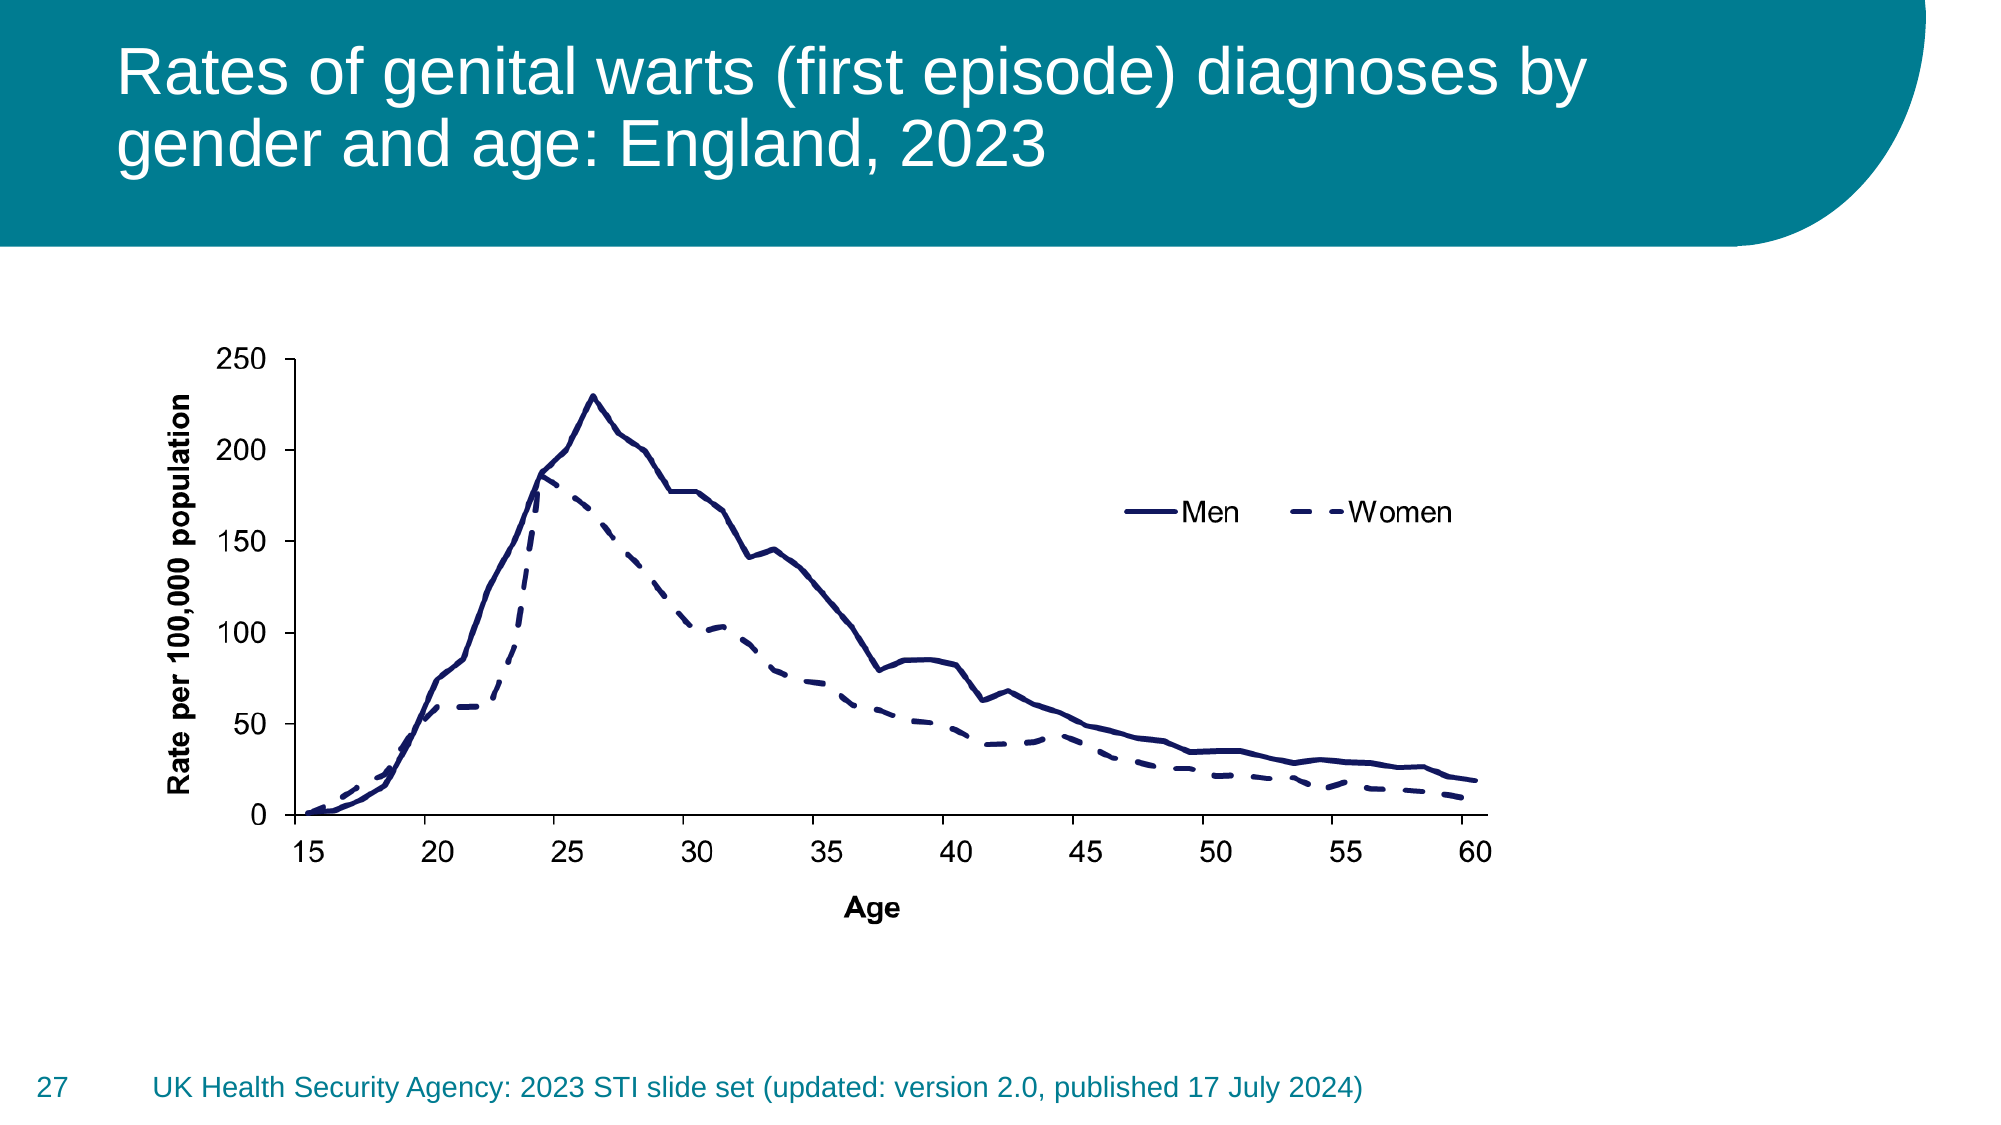

# Rates of genital warts (first episode) diagnoses by gender and age: England, 2023
27
UK Health Security Agency: 2023 STI slide set (updated: version 2.0, published 17 July 2024)